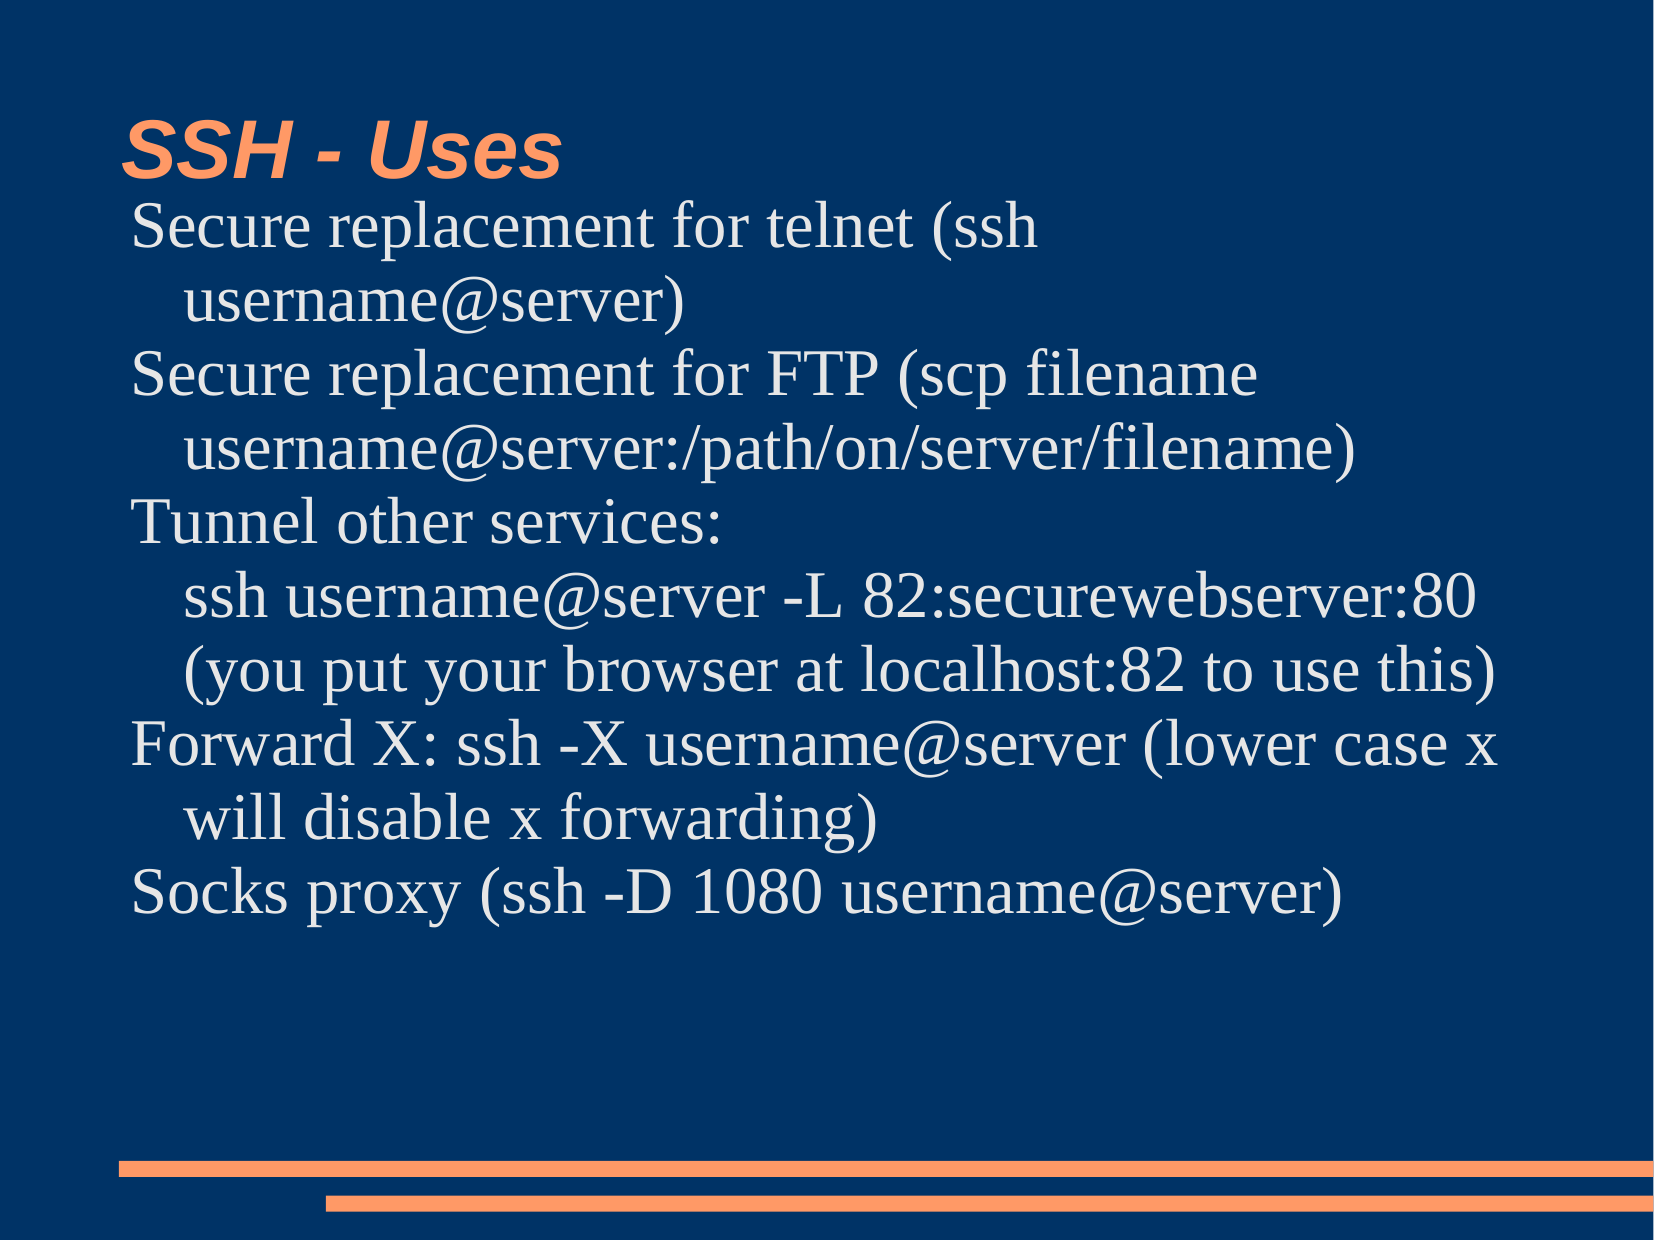

# SSH - Uses
Secure replacement for telnet (ssh username@server)
Secure replacement for FTP (scp filename username@server:/path/on/server/filename)
Tunnel other services:
ssh username@server -L 82:securewebserver:80
(you put your browser at localhost:82 to use this)
Forward X: ssh -X username@server (lower case x will disable x forwarding)
Socks proxy (ssh -D 1080 username@server)